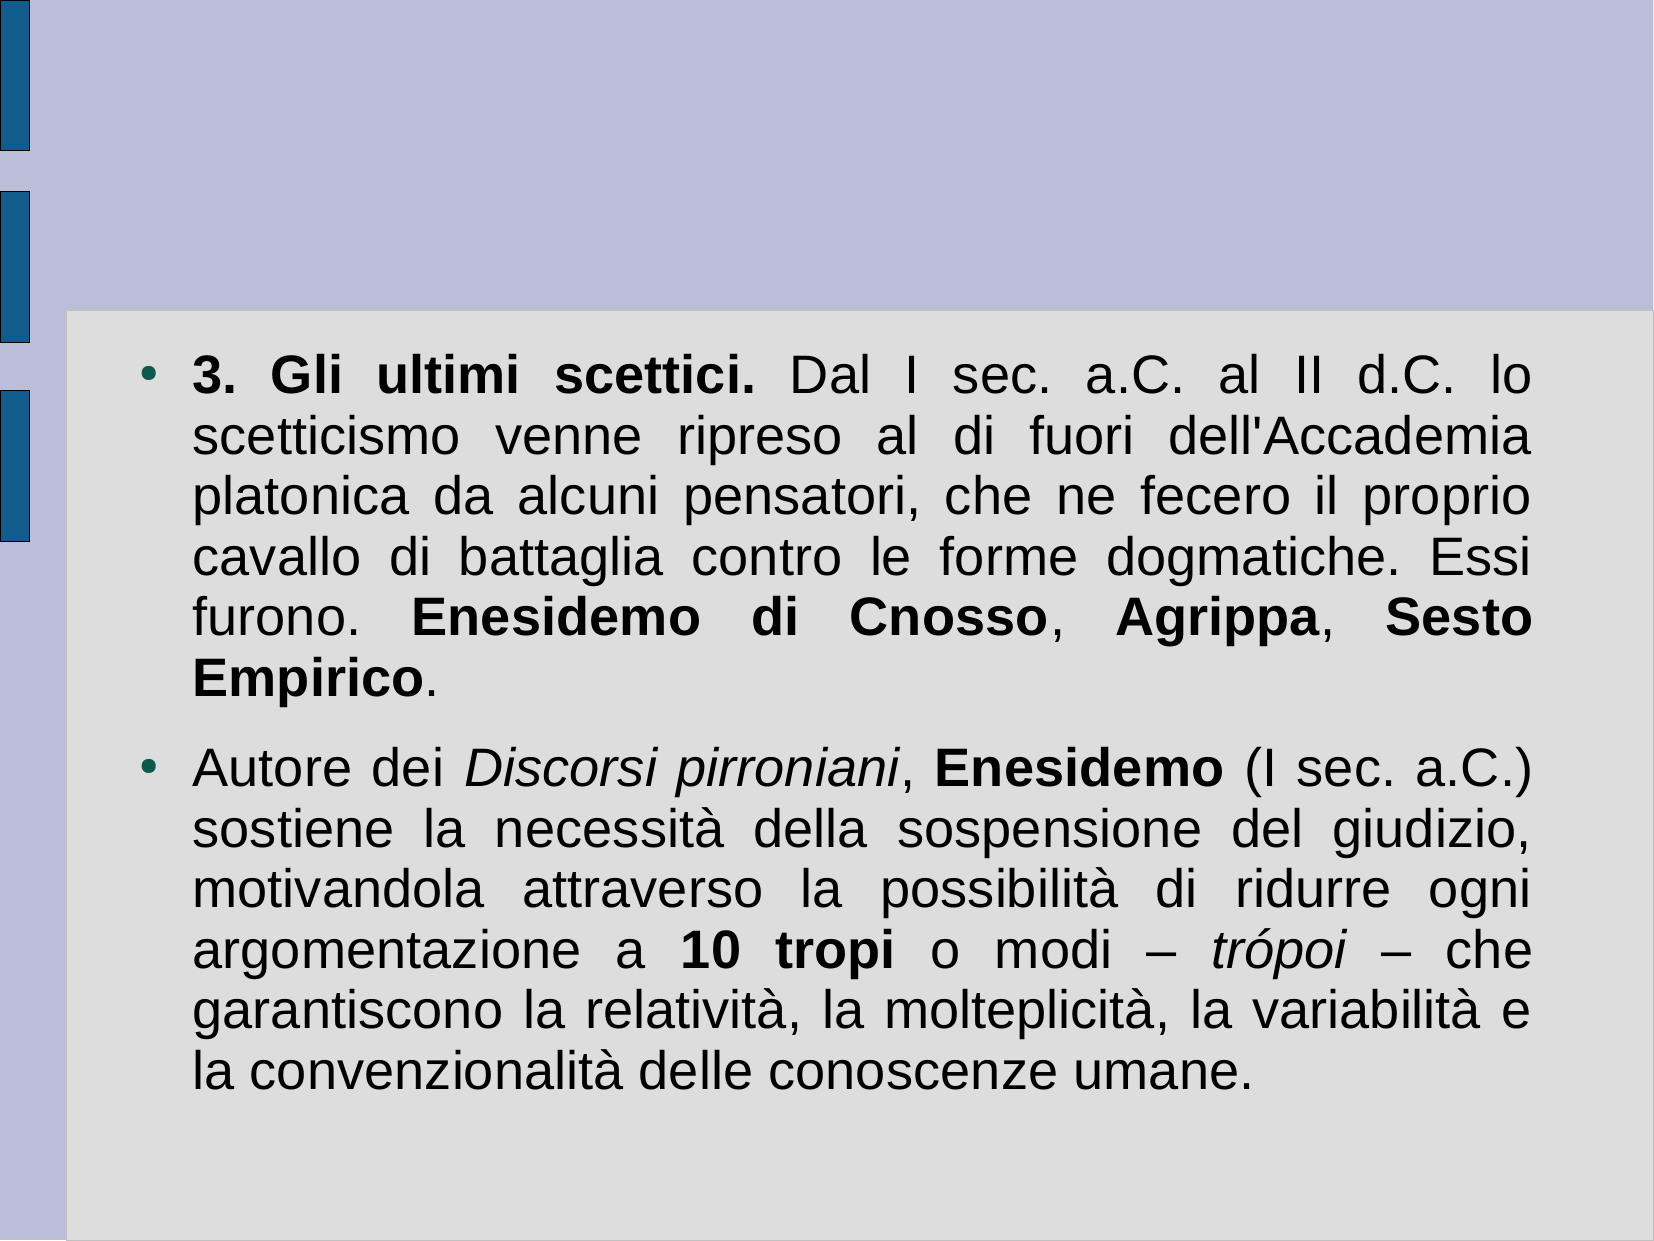

#
3. Gli ultimi scettici. Dal I sec. a.C. al II d.C. lo scetticismo venne ripreso al di fuori dell'Accademia platonica da alcuni pensatori, che ne fecero il proprio cavallo di battaglia contro le forme dogmatiche. Essi furono. Enesidemo di Cnosso, Agrippa, Sesto Empirico.
Autore dei Discorsi pirroniani, Enesidemo (I sec. a.C.) sostiene la necessità della sospensione del giudizio, motivandola attraverso la possibilità di ridurre ogni argomentazione a 10 tropi o modi – trópoi – che garantiscono la relatività, la molteplicità, la variabilità e la convenzionalità delle conoscenze umane.